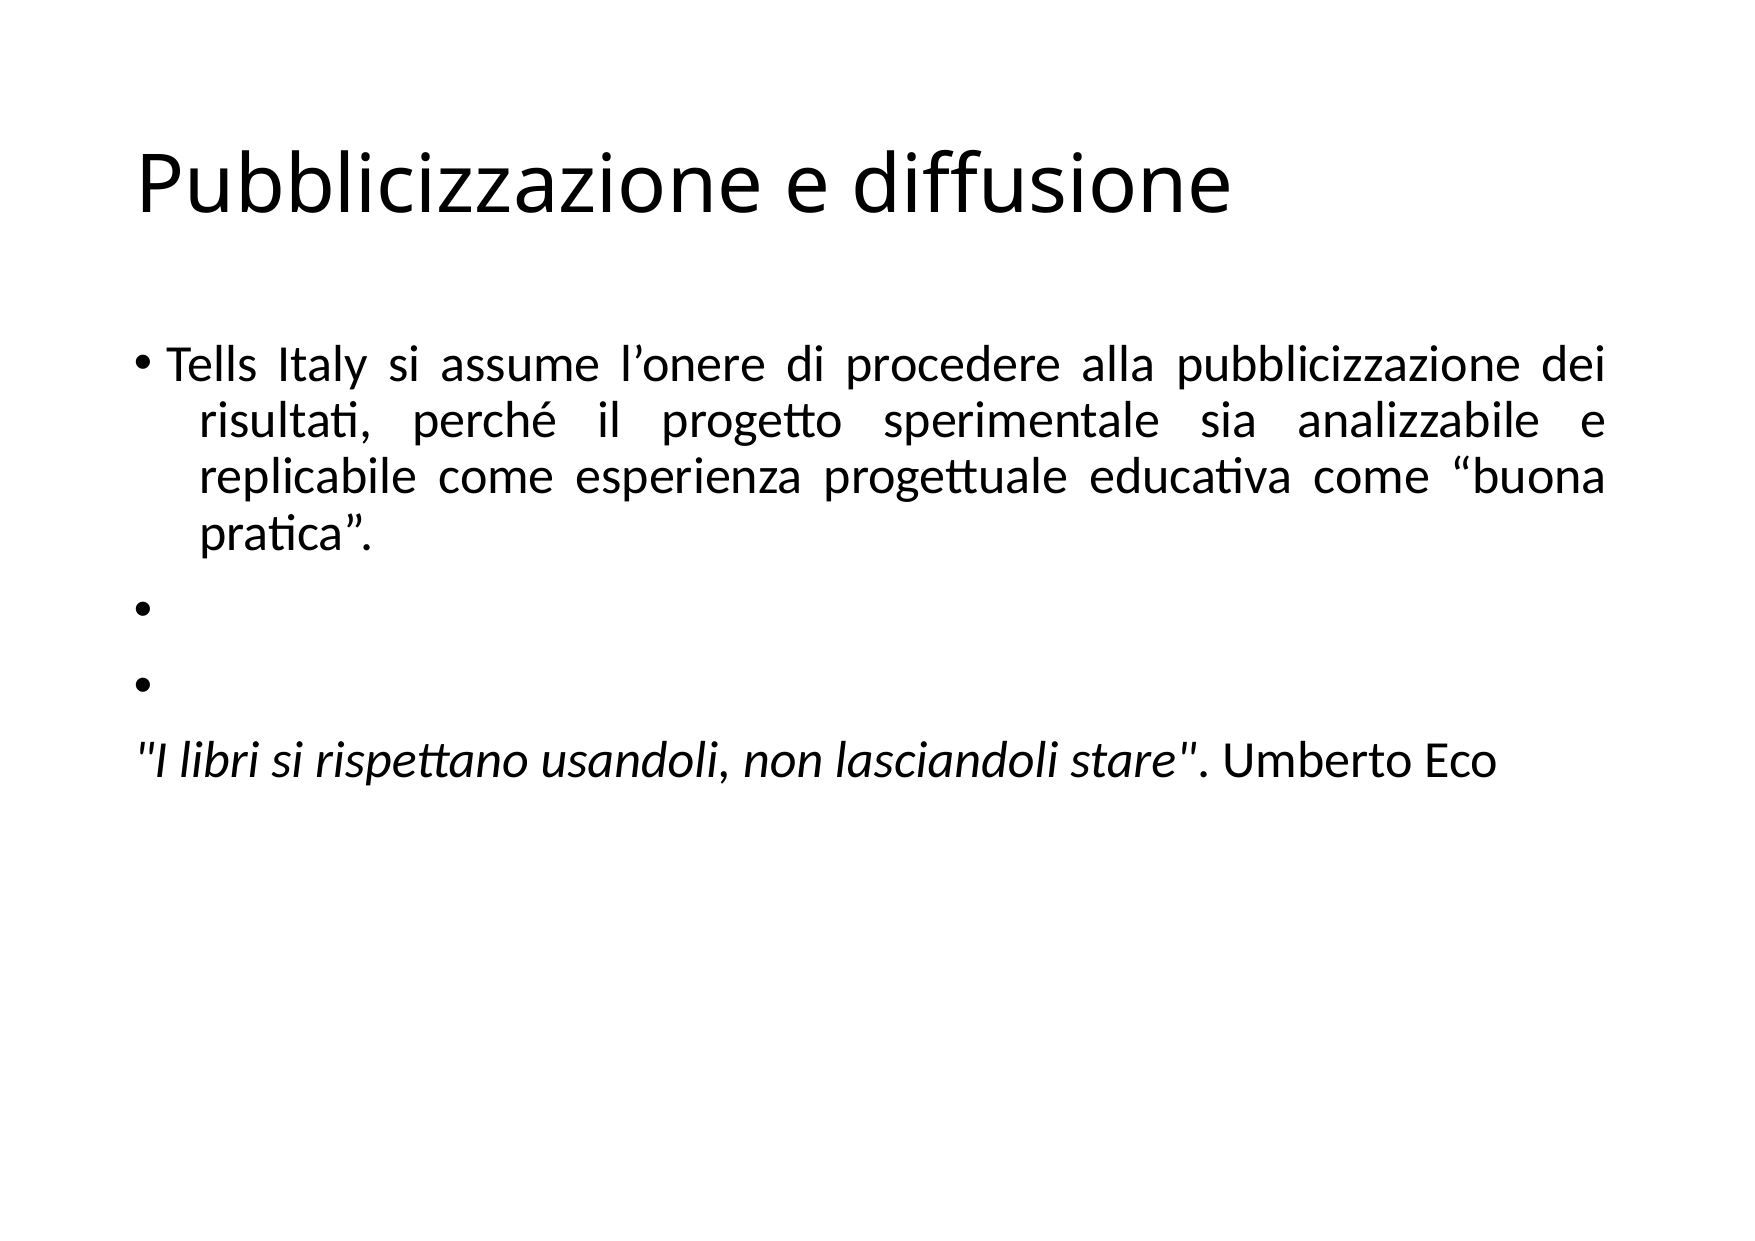

# Pubblicizzazione e diffusione
Tells Italy si assume l’onere di procedere alla pubblicizzazione dei risultati, perché il progetto sperimentale sia analizzabile e replicabile come esperienza progettuale educativa come “buona pratica”.
"I libri si rispettano usandoli, non lasciandoli stare". Umberto Eco